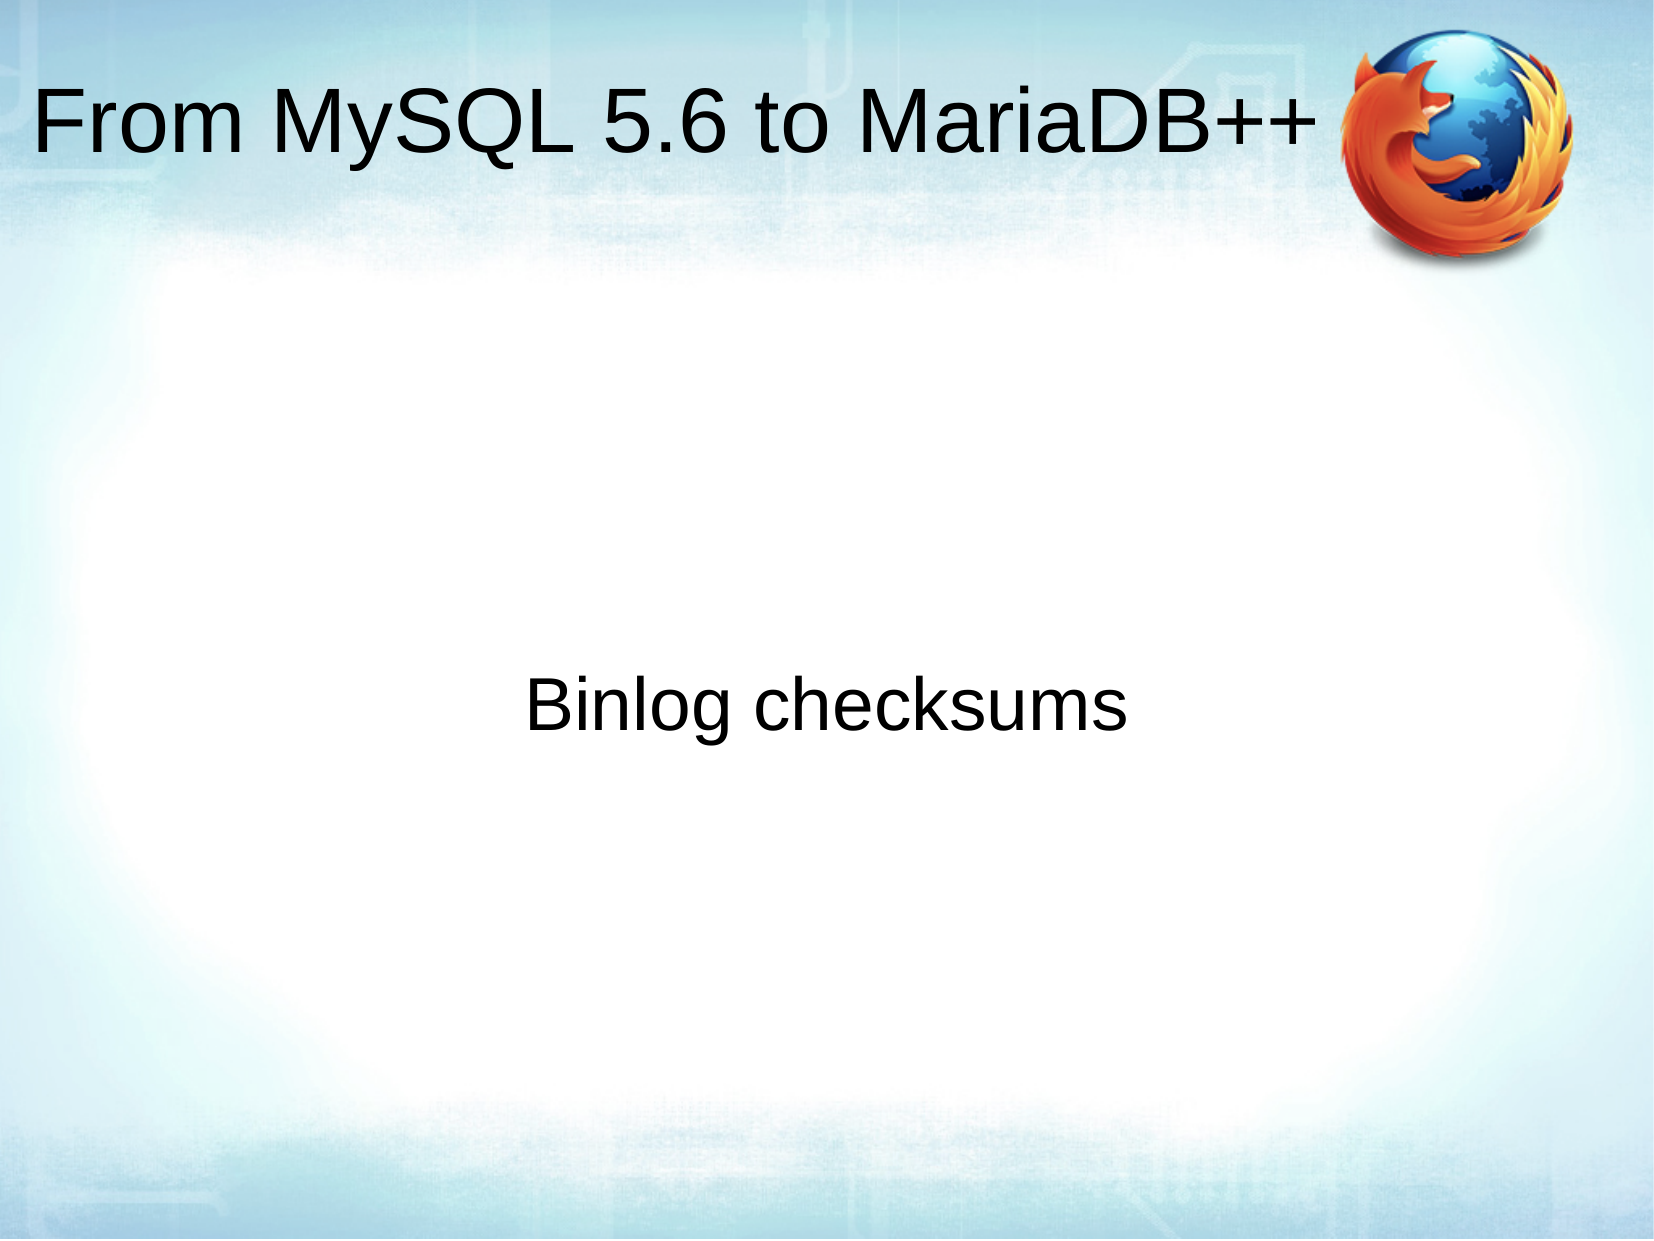

# From MySQL 5.6 to MariaDB++
Binlog checksums